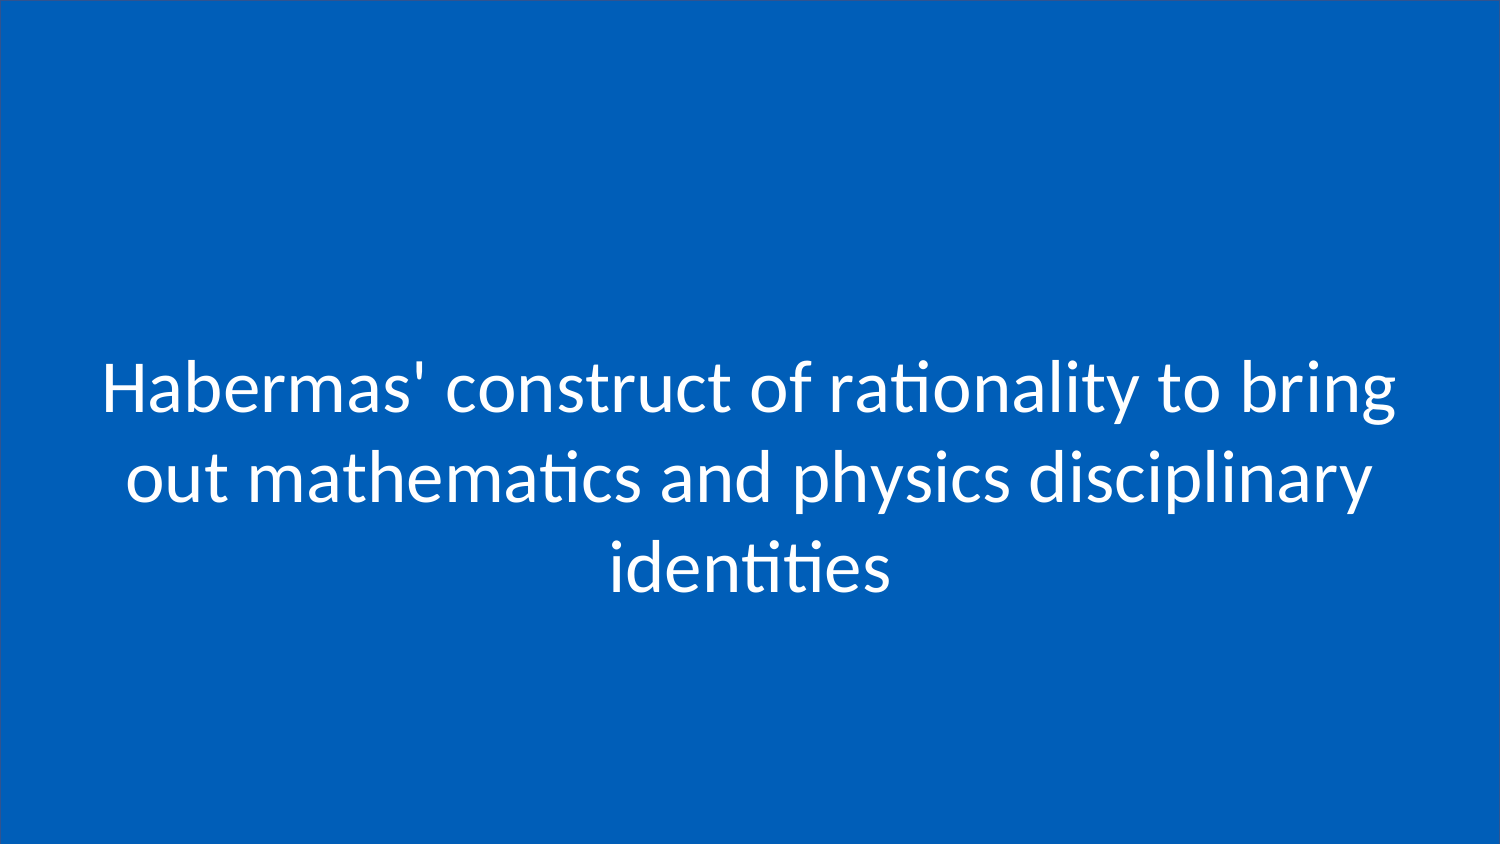

Habermas' construct of rationality to bring out mathematics and physics disciplinary identities
Lorenzo Pollani (UniPR), Laura Branchetti (UniMI), Francesca Morselli (UniGE)